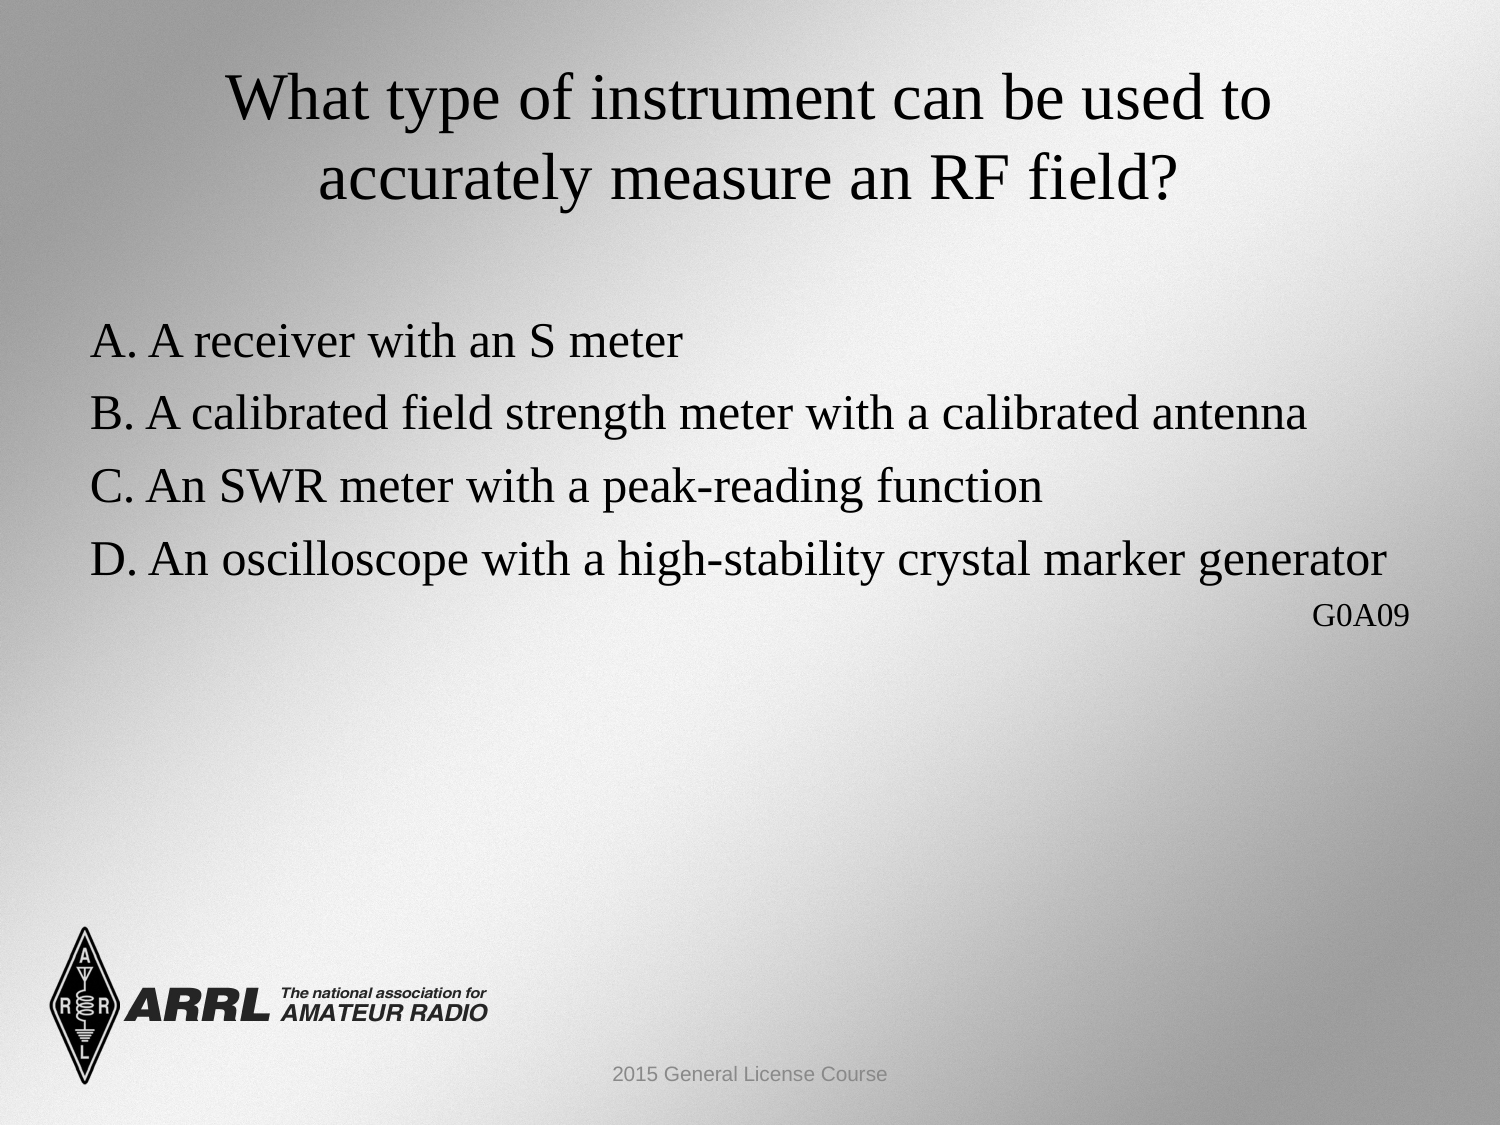

# What type of instrument can be used to accurately measure an RF field?
A. A receiver with an S meter
B. A calibrated field strength meter with a calibrated antenna
C. An SWR meter with a peak-reading function
D. An oscilloscope with a high-stability crystal marker generator
G0A09
2015 General License Course